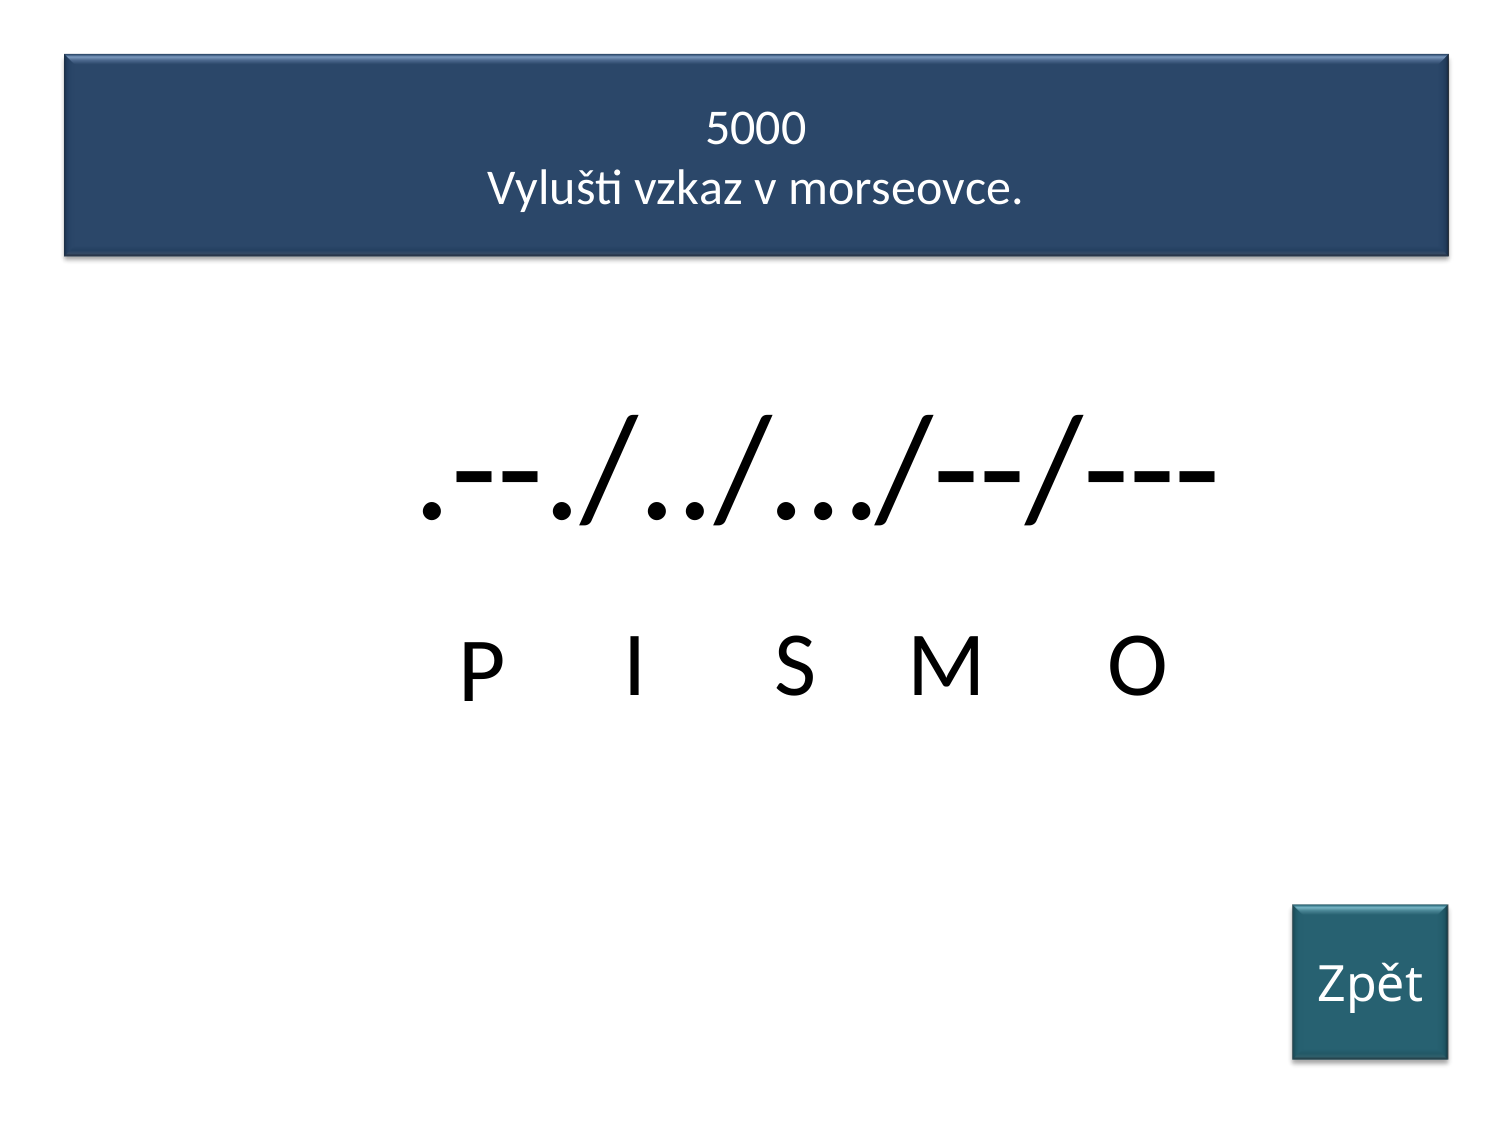

5000
Vylušti vzkaz v morseovce.
.--./../…/--/---
I
S
M
O
P
Zpět